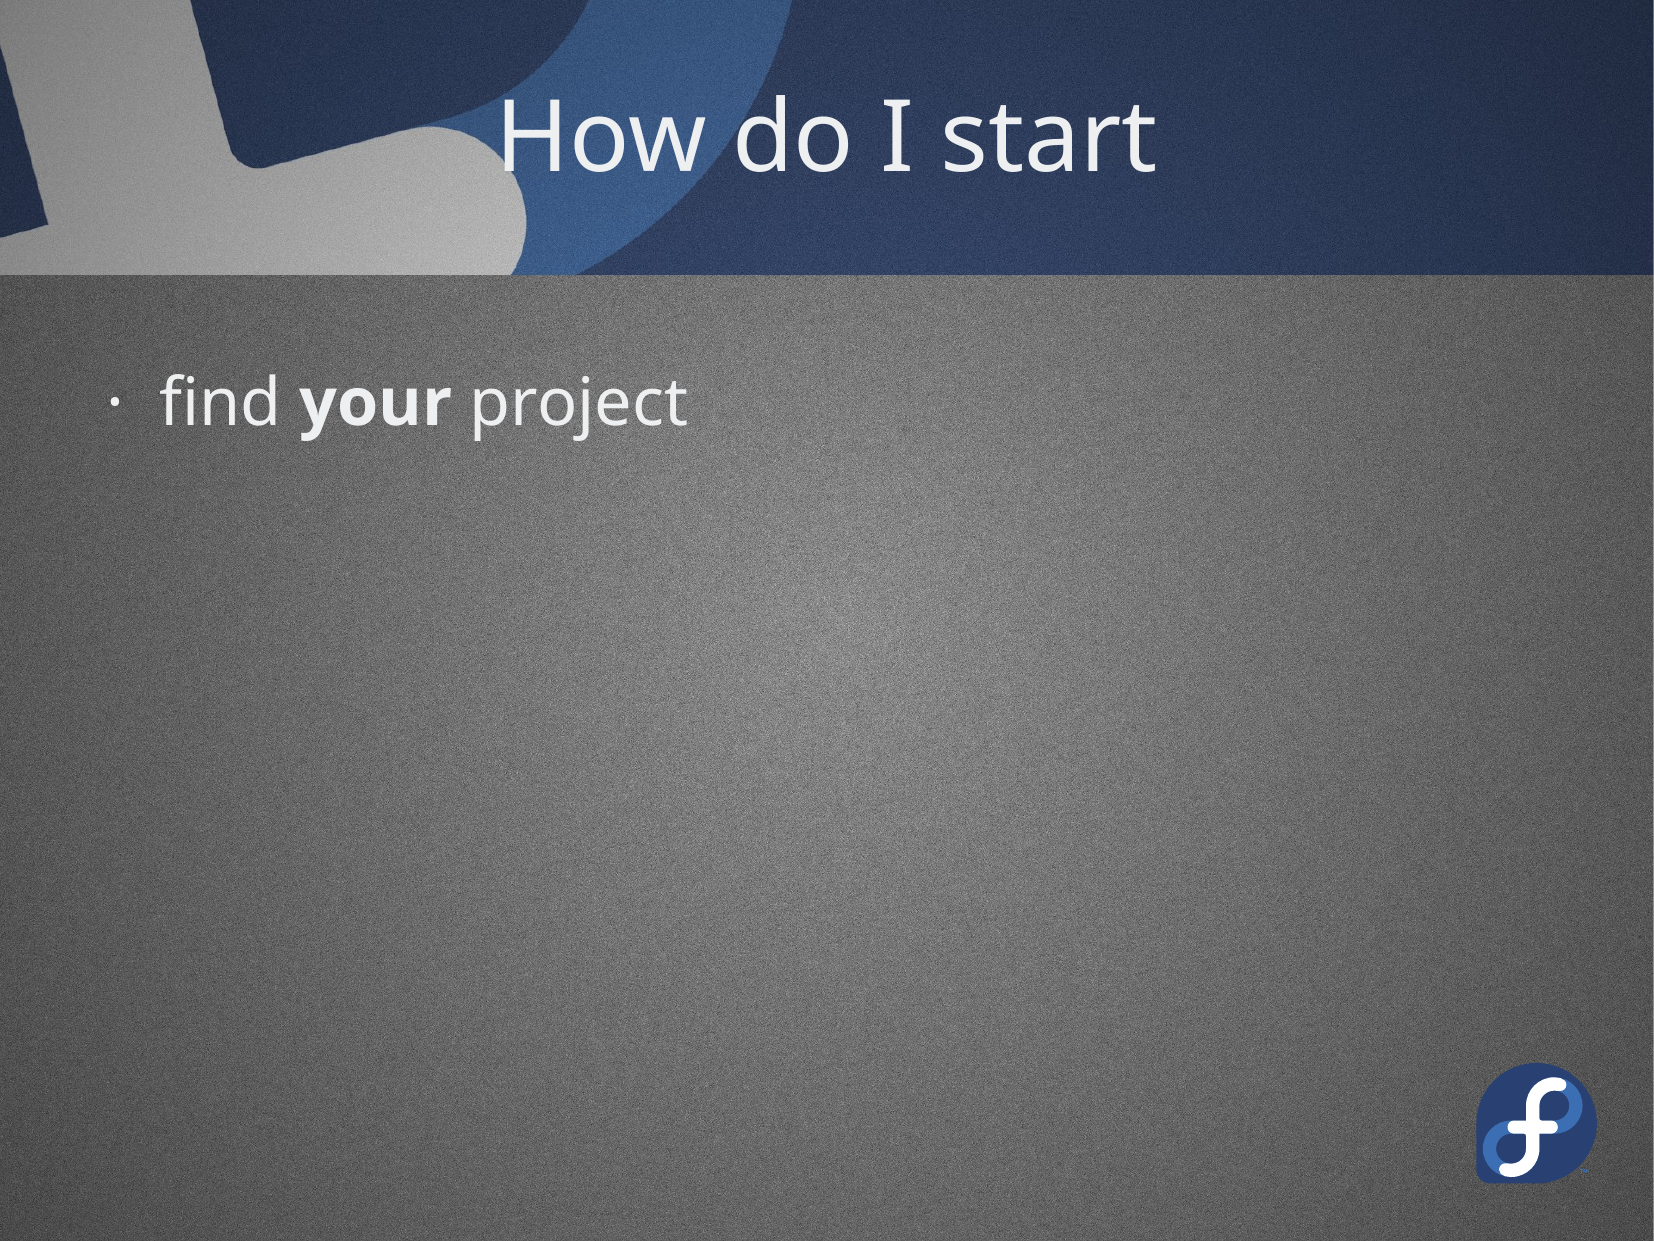

# How do I start
find your project